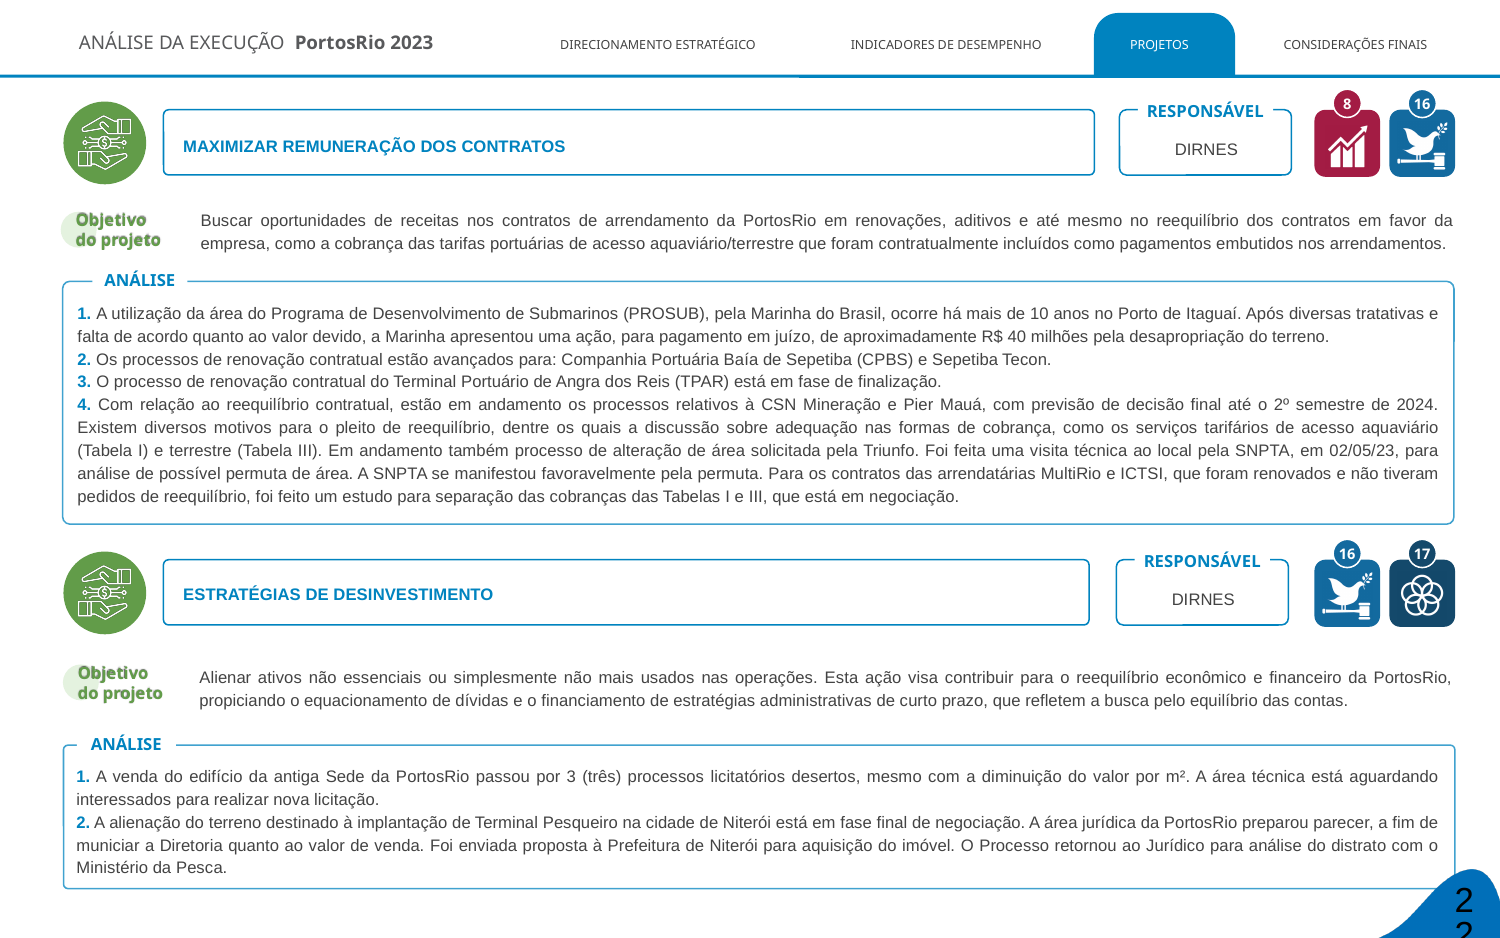

ANÁLISE DA EXECUÇÃO PortosRio 2023
DIRECIONAMENTO ESTRATÉGICO
INDICADORES DE DESEMPENHO
PROJETOS
CONSIDERAÇÕES FINAIS
8
16
RESPONSÁVEL
DIRNES
MAXIMIZAR REMUNERAÇÃO DOS CONTRATOS
Objetivo
do projeto
Buscar oportunidades de receitas nos contratos de arrendamento da PortosRio em renovações, aditivos e até mesmo no reequilíbrio dos contratos em favor da empresa, como a cobrança das tarifas portuárias de acesso aquaviário/terrestre que foram contratualmente incluídos como pagamentos embutidos nos arrendamentos.
ANÁLISE
1. A utilização da área do Programa de Desenvolvimento de Submarinos (PROSUB), pela Marinha do Brasil, ocorre há mais de 10 anos no Porto de Itaguaí. Após diversas tratativas e falta de acordo quanto ao valor devido, a Marinha apresentou uma ação, para pagamento em juízo, de aproximadamente R$ 40 milhões pela desapropriação do terreno.
2. Os processos de renovação contratual estão avançados para: Companhia Portuária Baía de Sepetiba (CPBS) e Sepetiba Tecon.
3. O processo de renovação contratual do Terminal Portuário de Angra dos Reis (TPAR) está em fase de finalização.
4. Com relação ao reequilíbrio contratual, estão em andamento os processos relativos à CSN Mineração e Pier Mauá, com previsão de decisão final até o 2º semestre de 2024. Existem diversos motivos para o pleito de reequilíbrio, dentre os quais a discussão sobre adequação nas formas de cobrança, como os serviços tarifários de acesso aquaviário (Tabela I) e terrestre (Tabela III). Em andamento também processo de alteração de área solicitada pela Triunfo. Foi feita uma visita técnica ao local pela SNPTA, em 02/05/23, para análise de possível permuta de área. A SNPTA se manifestou favoravelmente pela permuta. Para os contratos das arrendatárias MultiRio e ICTSI, que foram renovados e não tiveram pedidos de reequilíbrio, foi feito um estudo para separação das cobranças das Tabelas I e III, que está em negociação.
16
17
RESPONSÁVEL
DIRNES
ESTRATÉGIAS DE DESINVESTIMENTO
Objetivo
do projeto
Alienar ativos não essenciais ou simplesmente não mais usados nas operações. Esta ação visa contribuir para o reequilíbrio econômico e financeiro da PortosRio, propiciando o equacionamento de dívidas e o financiamento de estratégias administrativas de curto prazo, que refletem a busca pelo equilíbrio das contas.
ANÁLISE
1. A venda do edifício da antiga Sede da PortosRio passou por 3 (três) processos licitatórios desertos, mesmo com a diminuição do valor por m². A área técnica está aguardando interessados para realizar nova licitação.
2. A alienação do terreno destinado à implantação de Terminal Pesqueiro na cidade de Niterói está em fase final de negociação. A área jurídica da PortosRio preparou parecer, a fim de municiar a Diretoria quanto ao valor de venda. Foi enviada proposta à Prefeitura de Niterói para aquisição do imóvel. O Processo retornou ao Jurídico para análise do distrato com o Ministério da Pesca.